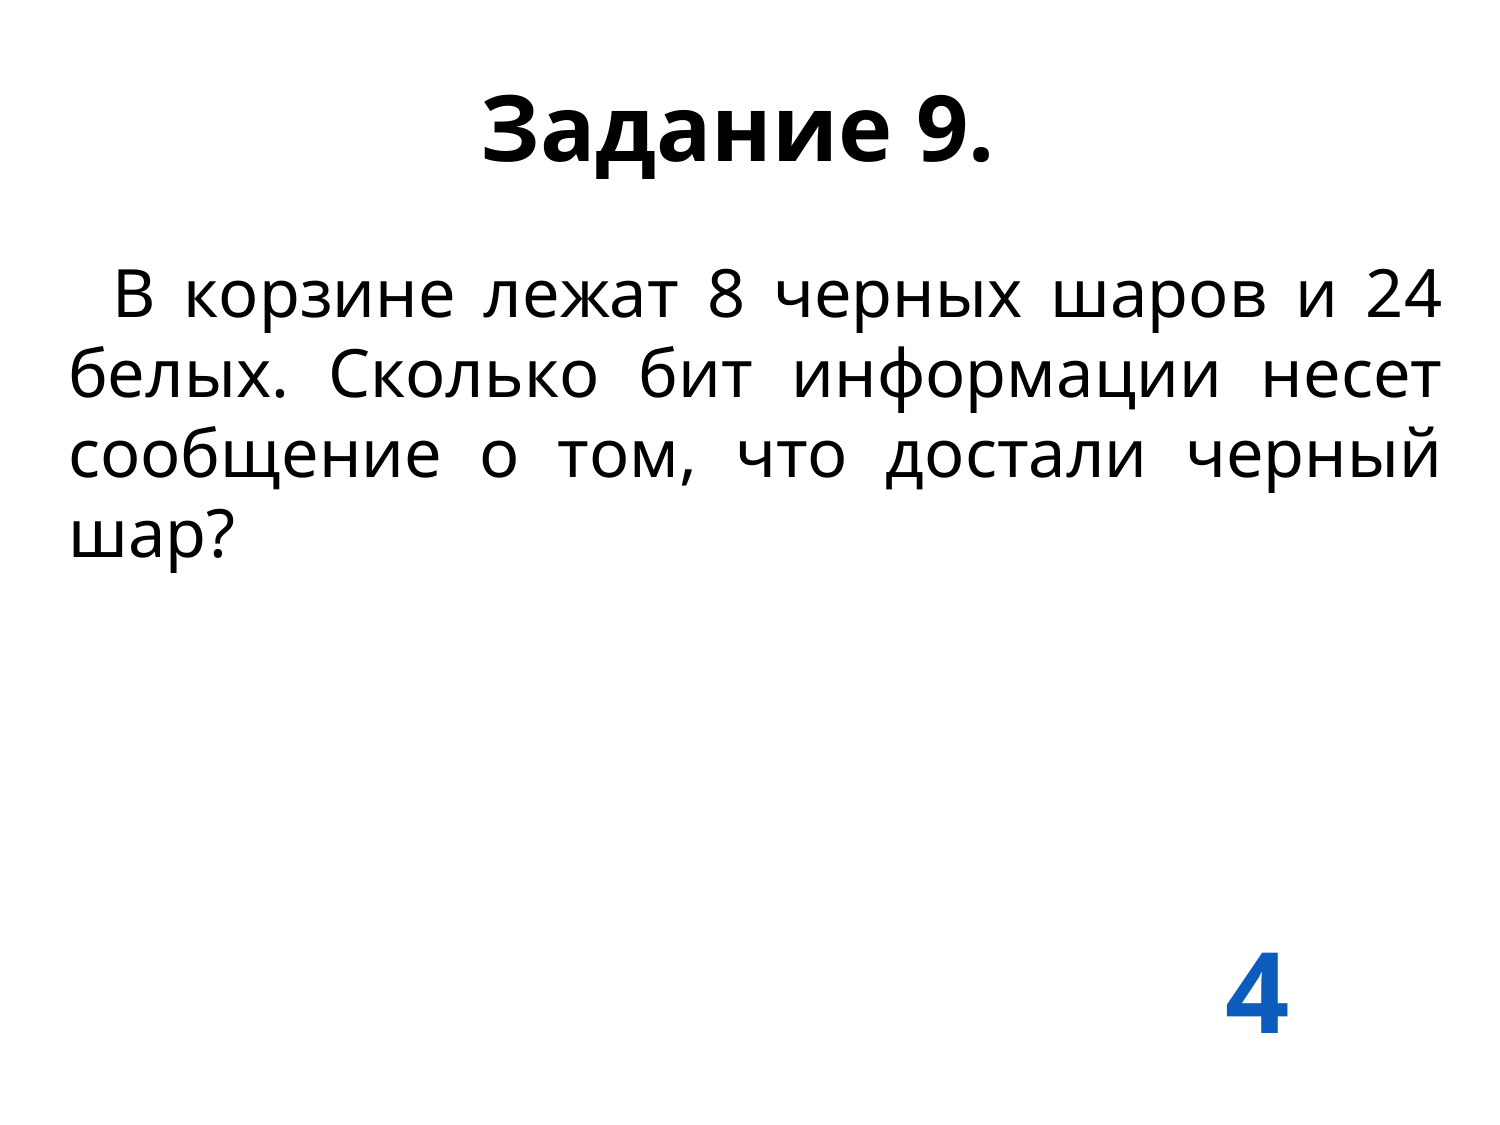

# Задание 9.
В корзине лежат 8 черных шаров и 24 белых. Сколько бит информации несет сообщение о том, что достали черный шар?
4